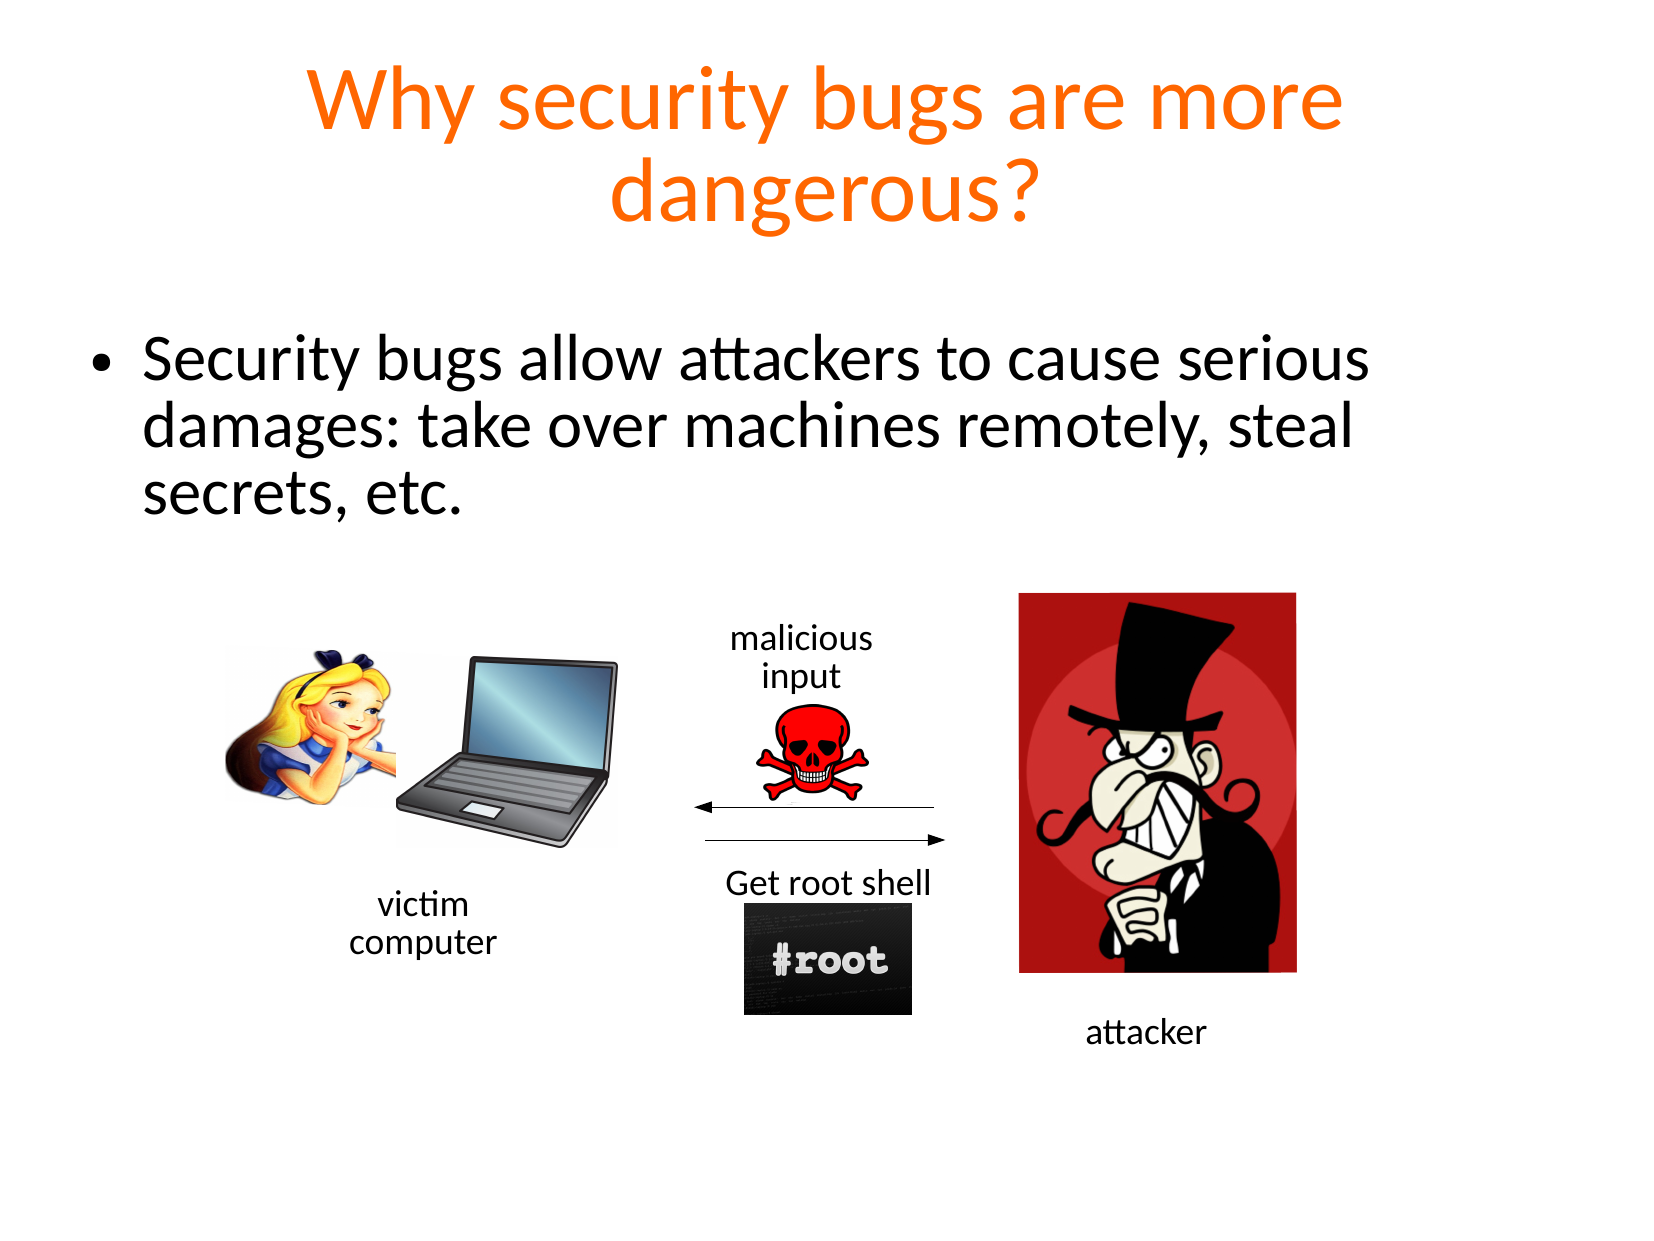

# Why security bugs are more dangerous?
Security bugs allow attackers to cause serious damages: take over machines remotely, steal secrets, etc.
malicious input
Get root shell
victim computer
attacker